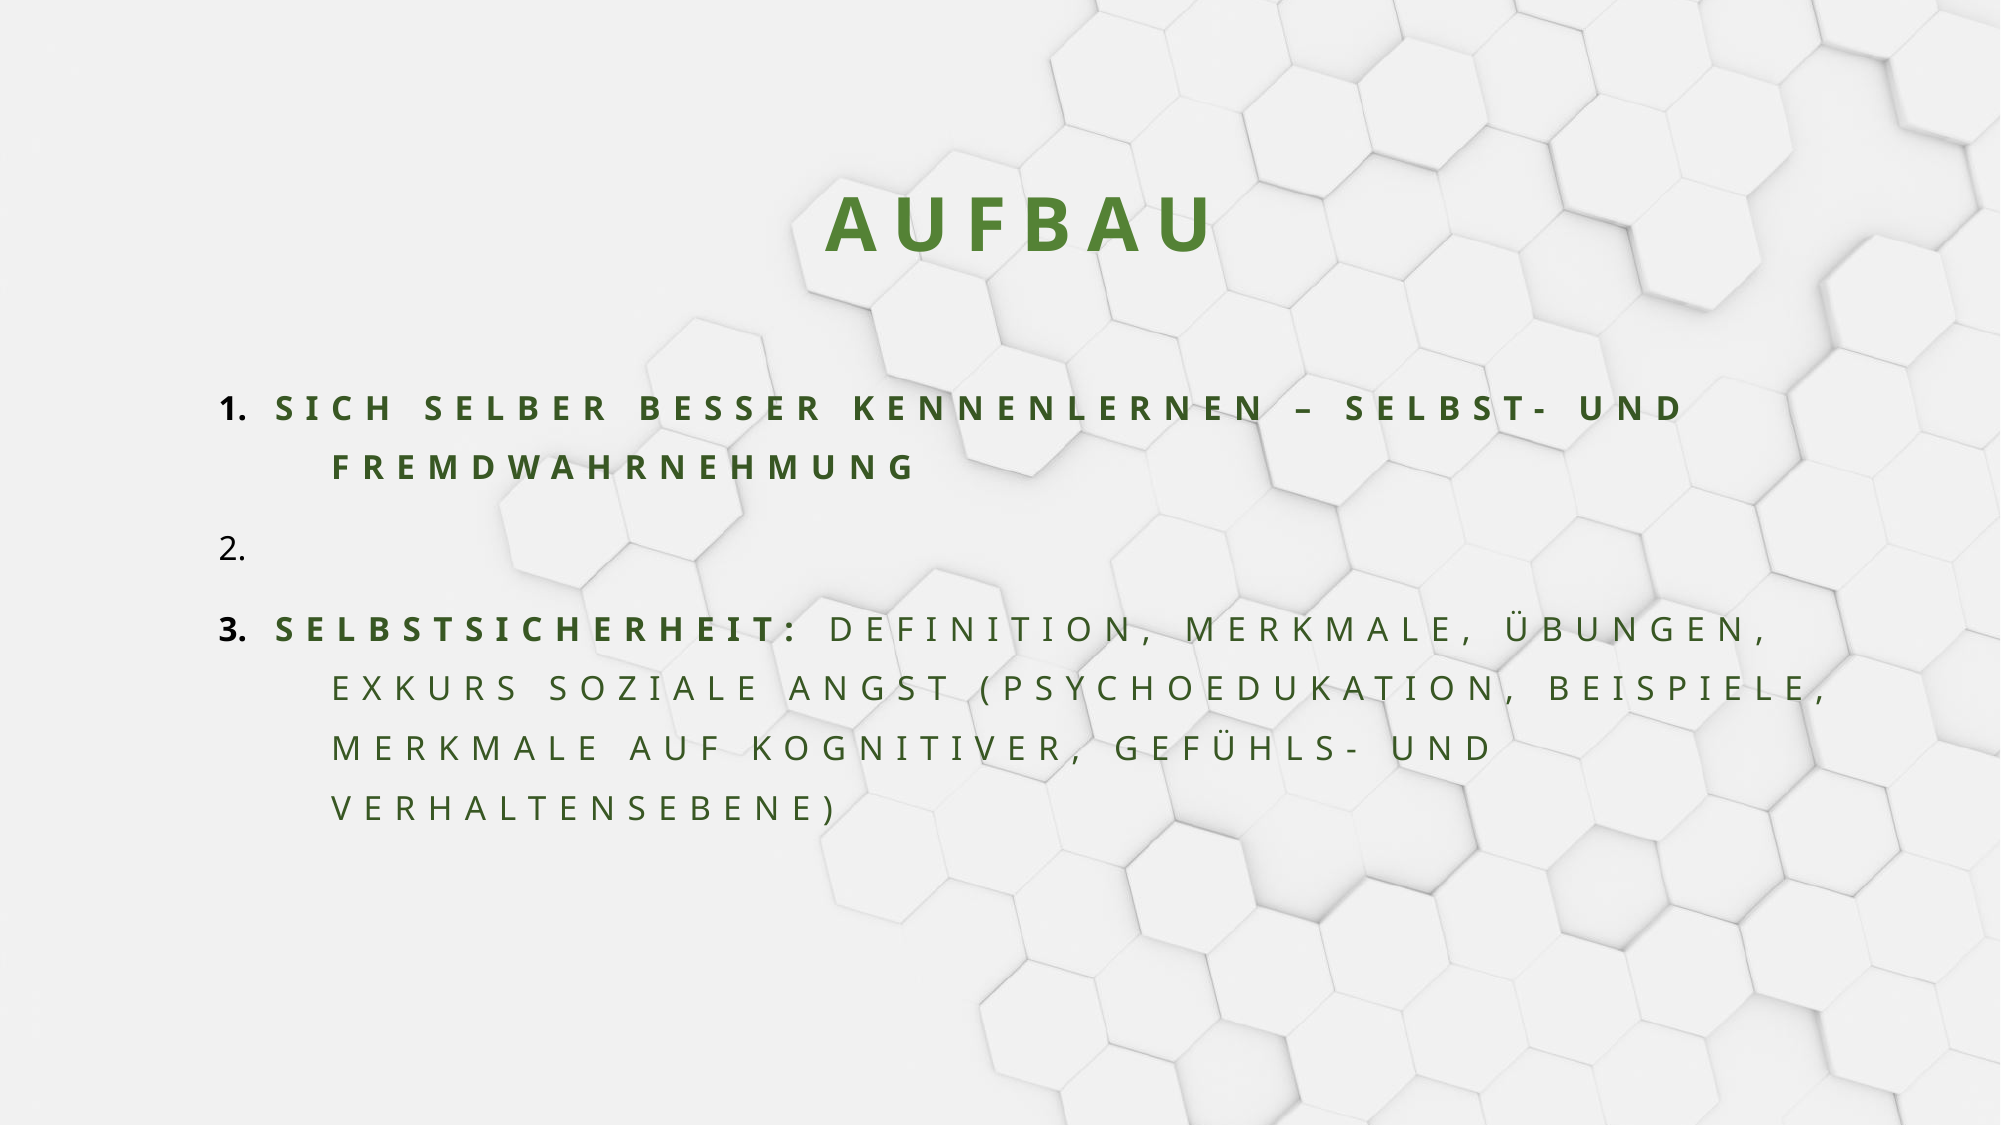

# Aufbau
Sich selber besser kennenlernen – Selbst- und Fremdwahrnehmung
Selbstsicherheit: Definition, Merkmale, Übungen, Exkurs soziale Angst (psychoedukation, Beispiele, Merkmale auf kognitiver, Gefühls- und Verhaltensebene)